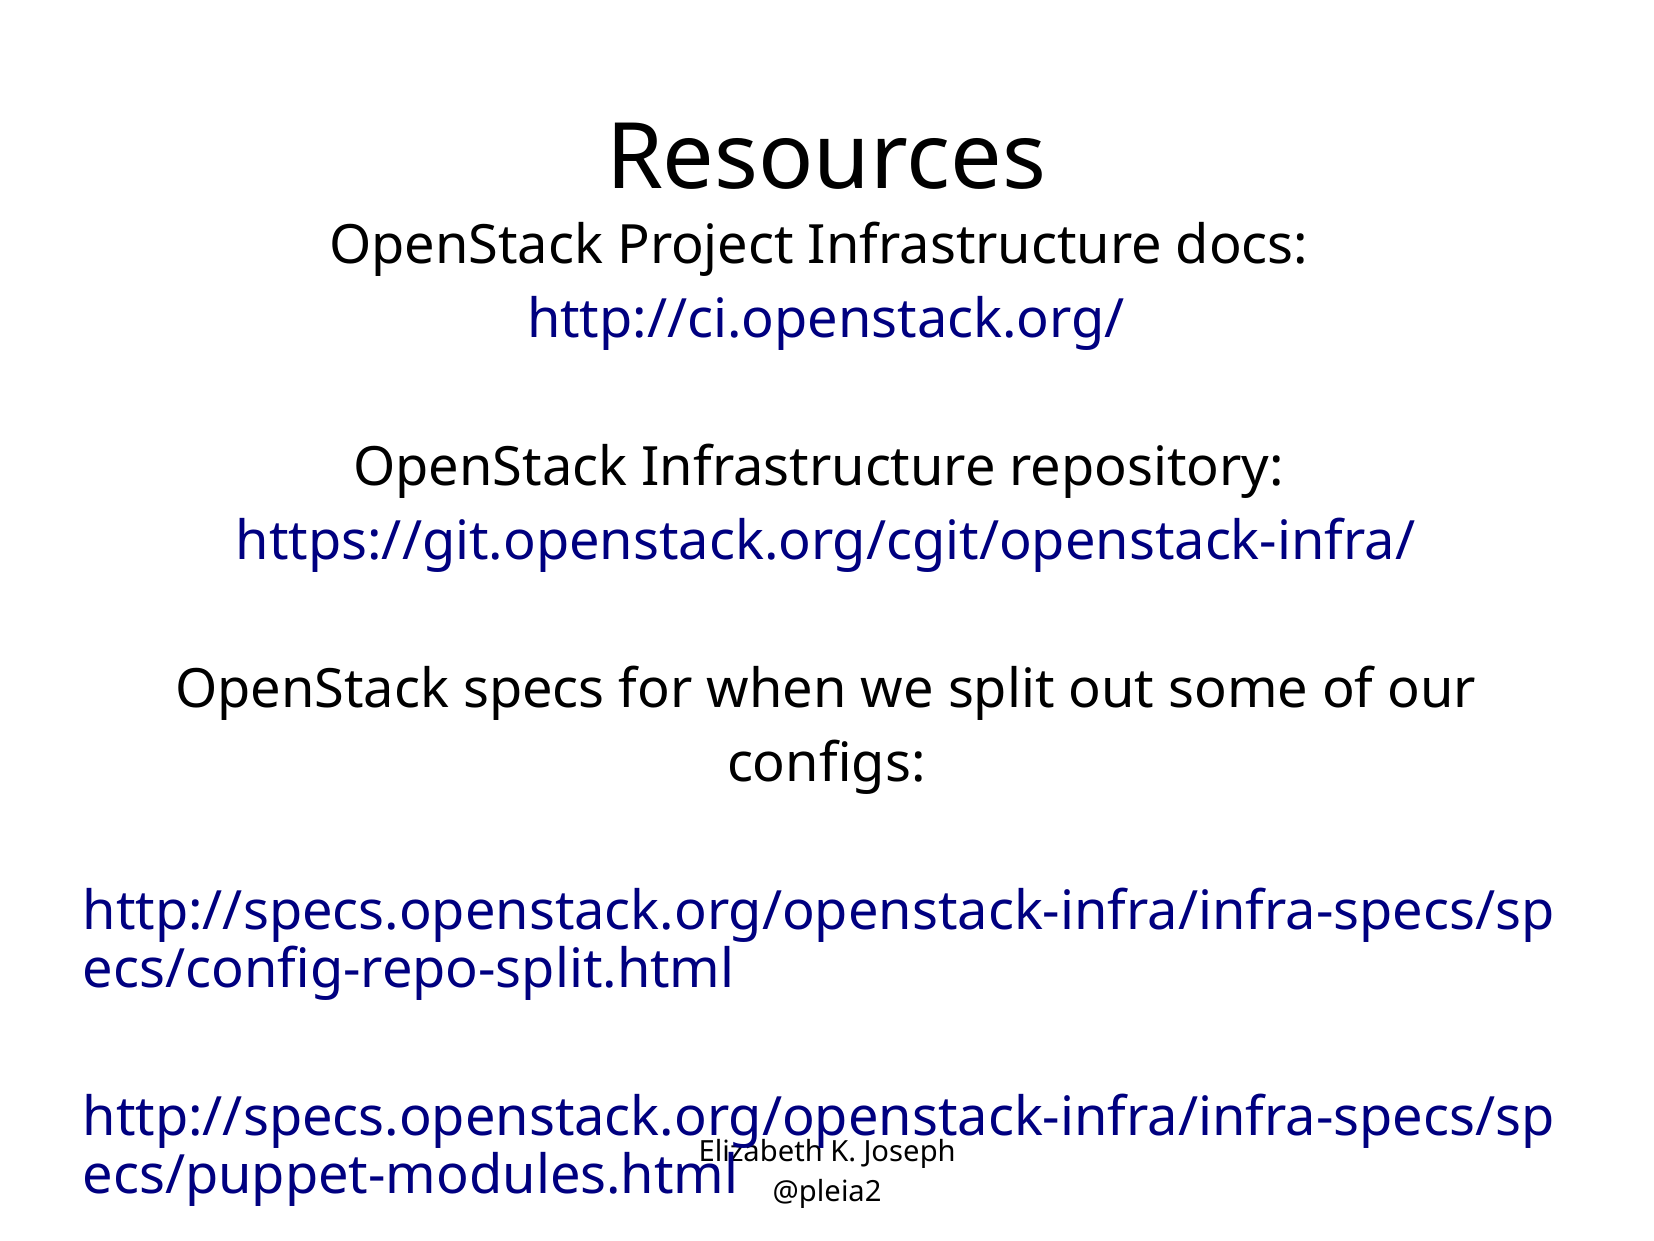

# Resources
OpenStack Project Infrastructure docs: http://ci.openstack.org/
OpenStack Infrastructure repository: https://git.openstack.org/cgit/openstack-infra/
OpenStack specs for when we split out some of our configs:
http://specs.openstack.org/openstack-infra/infra-specs/specs/config-repo-split.html
http://specs.openstack.org/openstack-infra/infra-specs/specs/puppet-modules.html